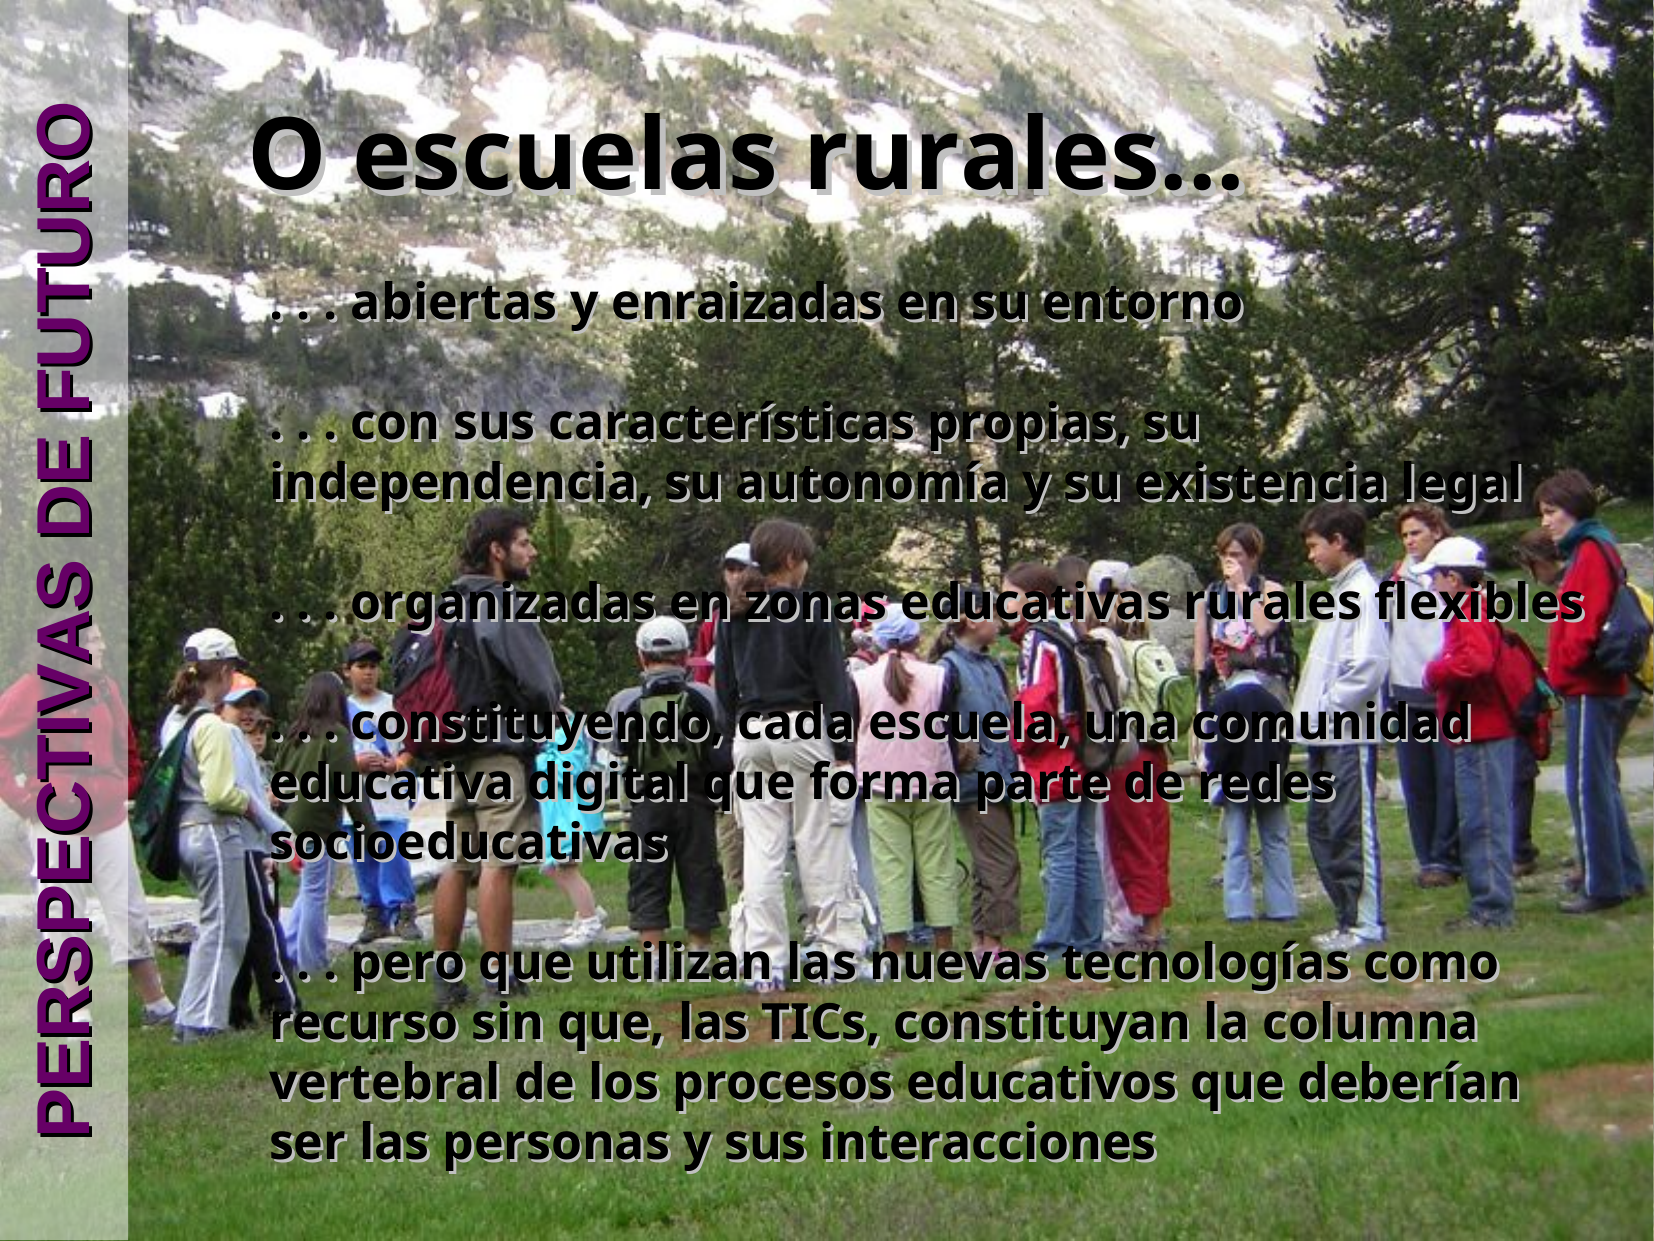

O escuelas rurales...
. . . abiertas y enraizadas en su entorno
. . . con sus características propias, su independencia, su autonomía y su existencia legal
. . . organizadas en zonas educativas rurales flexibles
. . . constituyendo, cada escuela, una comunidad educativa digital que forma parte de redes socioeducativas
. . . pero que utilizan las nuevas tecnologías como recurso sin que, las TICs, constituyan la columna vertebral de los procesos educativos que deberían ser las personas y sus interacciones
PERSPECTIVAS DE FUTURO